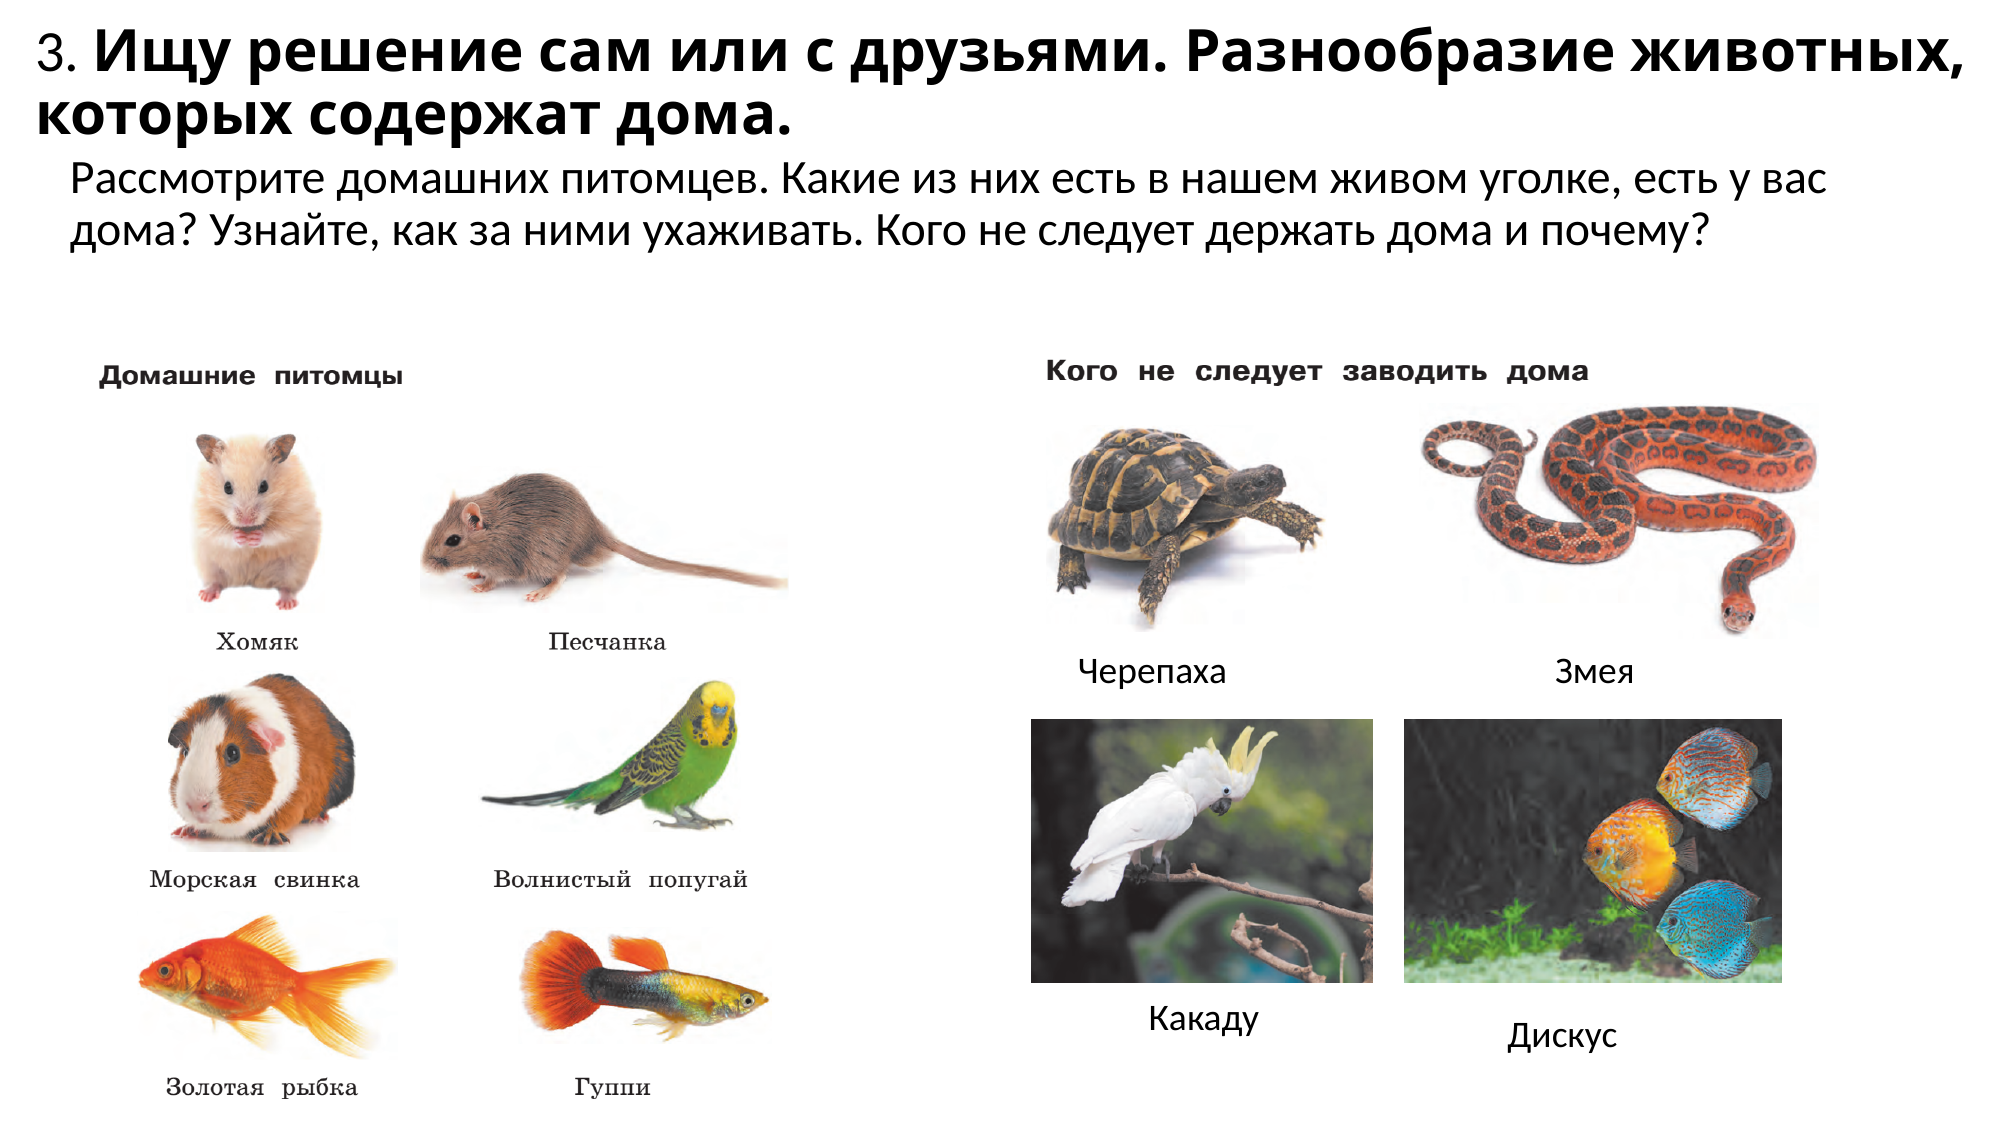

3. Ищу решение сам или с друзьями. Разнообразие животных, которых содержат дома.
# Рассмотрите домашних питомцев. Какие из них есть в нашем живом уголке, есть у вас дома? Узнайте, как за ними ухаживать. Кого не следует держать дома и почему?
Черепаха
Змея
Какаду
Дискус